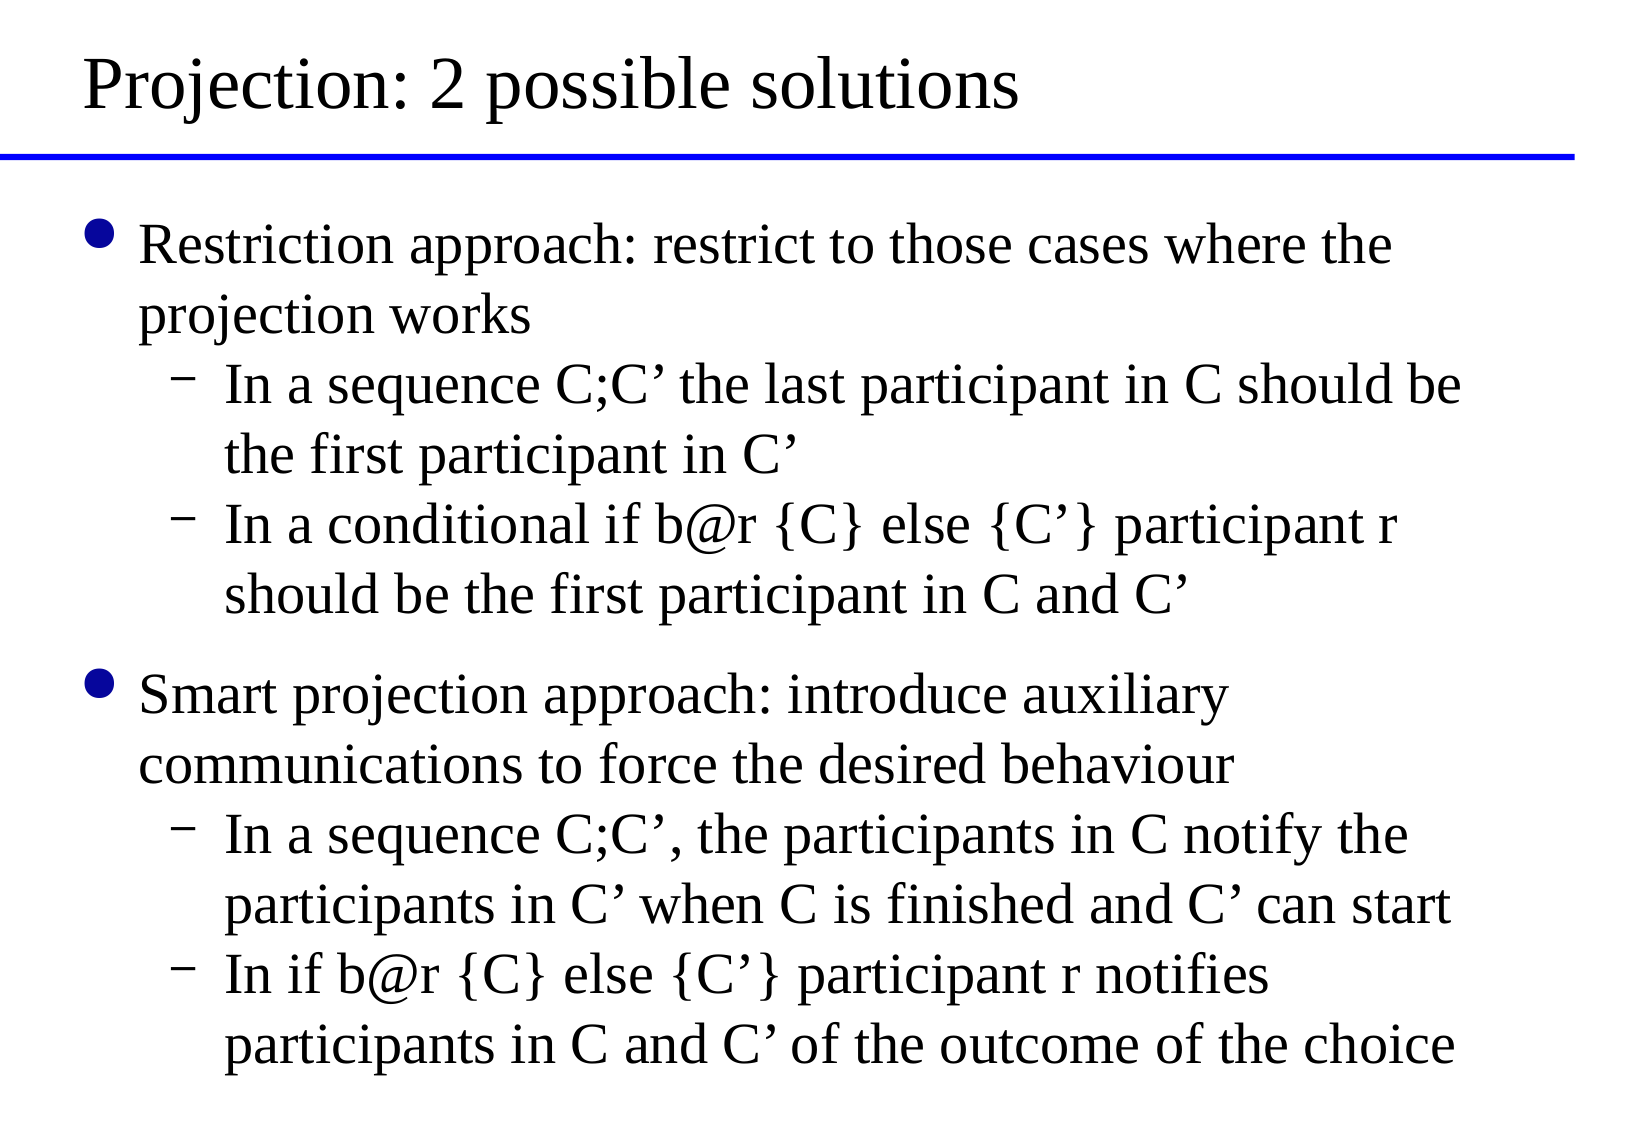

# Projection: 2 possible solutions
Restriction approach: restrict to those cases where the projection works
In a sequence C;C’ the last participant in C should be the first participant in C’
In a conditional if b@r {C} else {C’} participant r should be the first participant in C and C’
Smart projection approach: introduce auxiliary communications to force the desired behaviour
In a sequence C;C’, the participants in C notify the participants in C’ when C is finished and C’ can start
In if b@r {C} else {C’} participant r notifies participants in C and C’ of the outcome of the choice